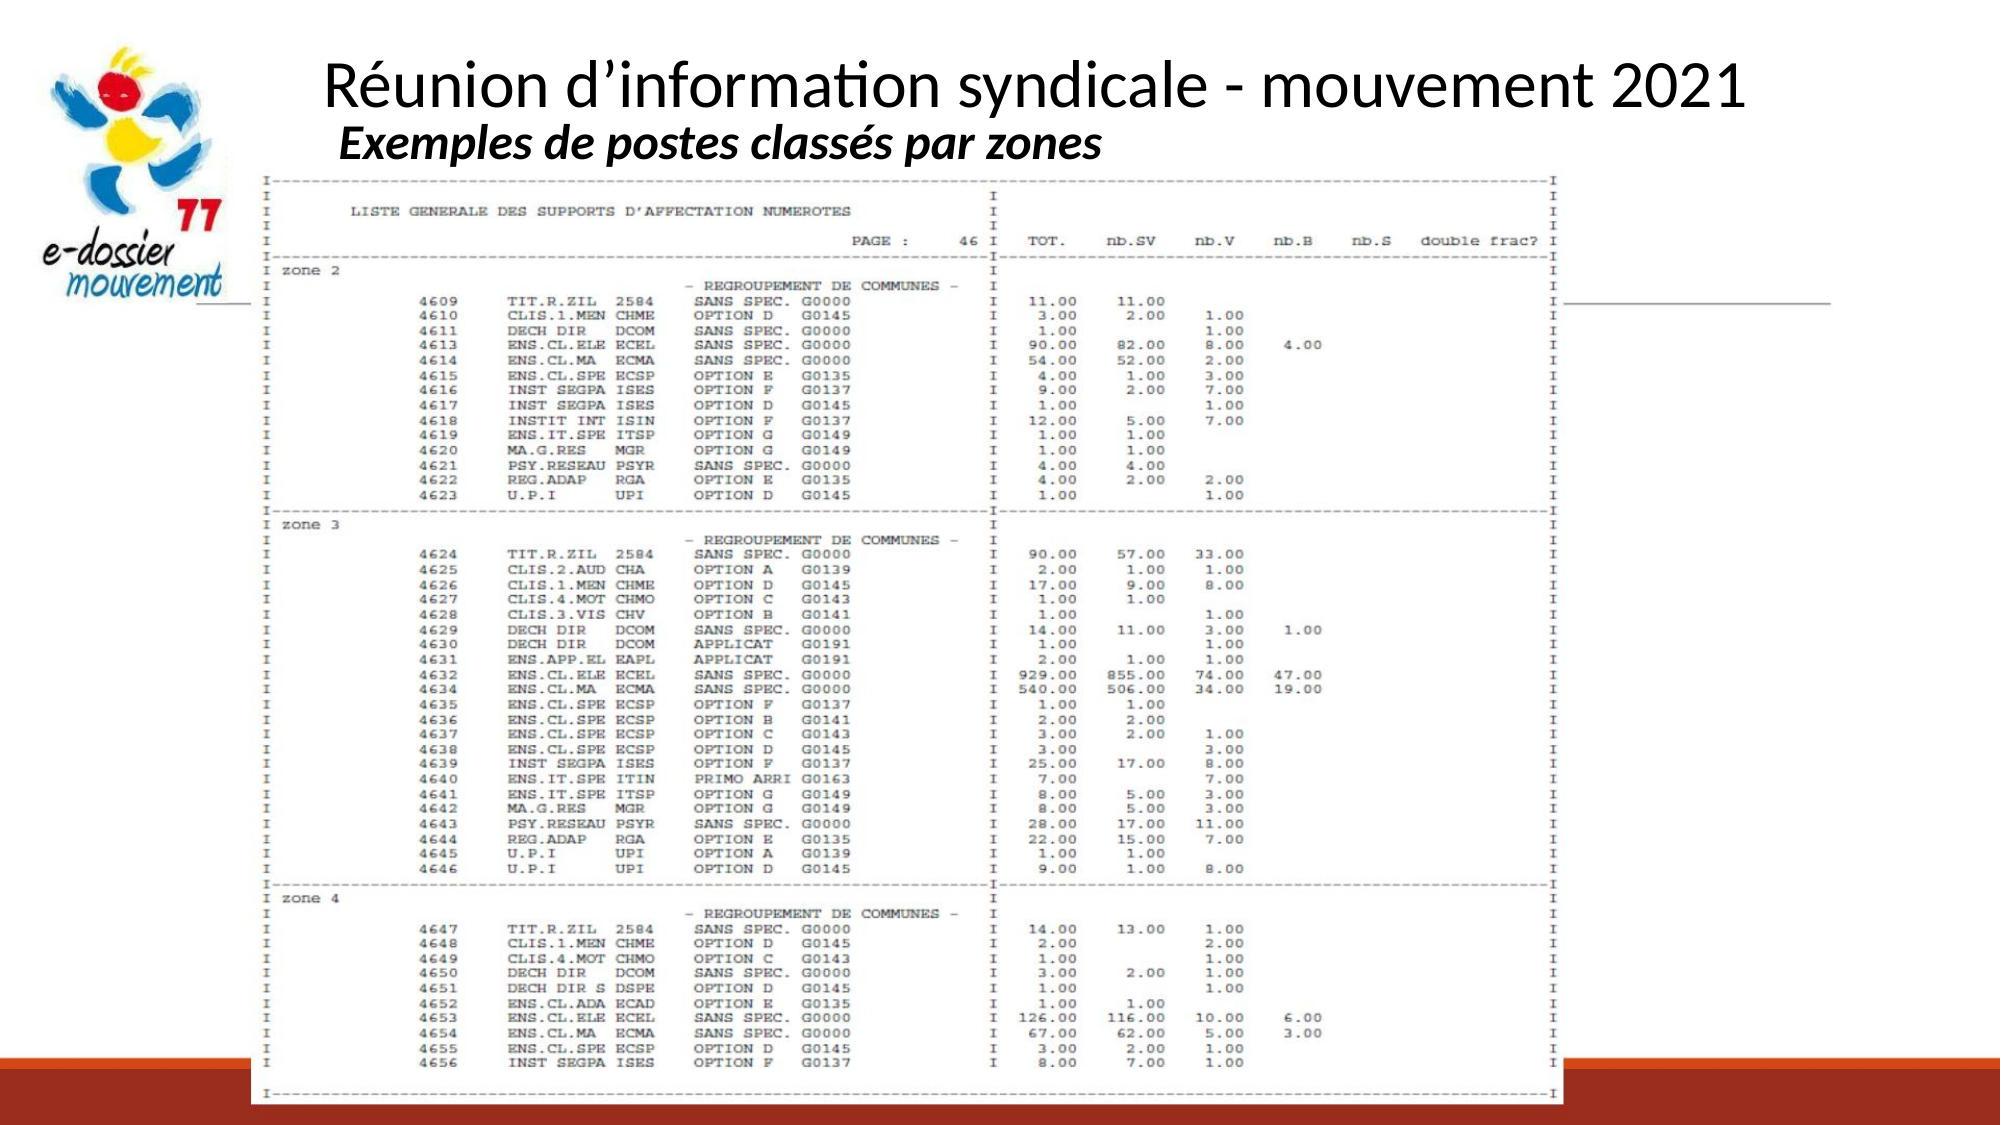

Réunion d’information syndicale - mouvement 2021
Exemples de postes classés par zones